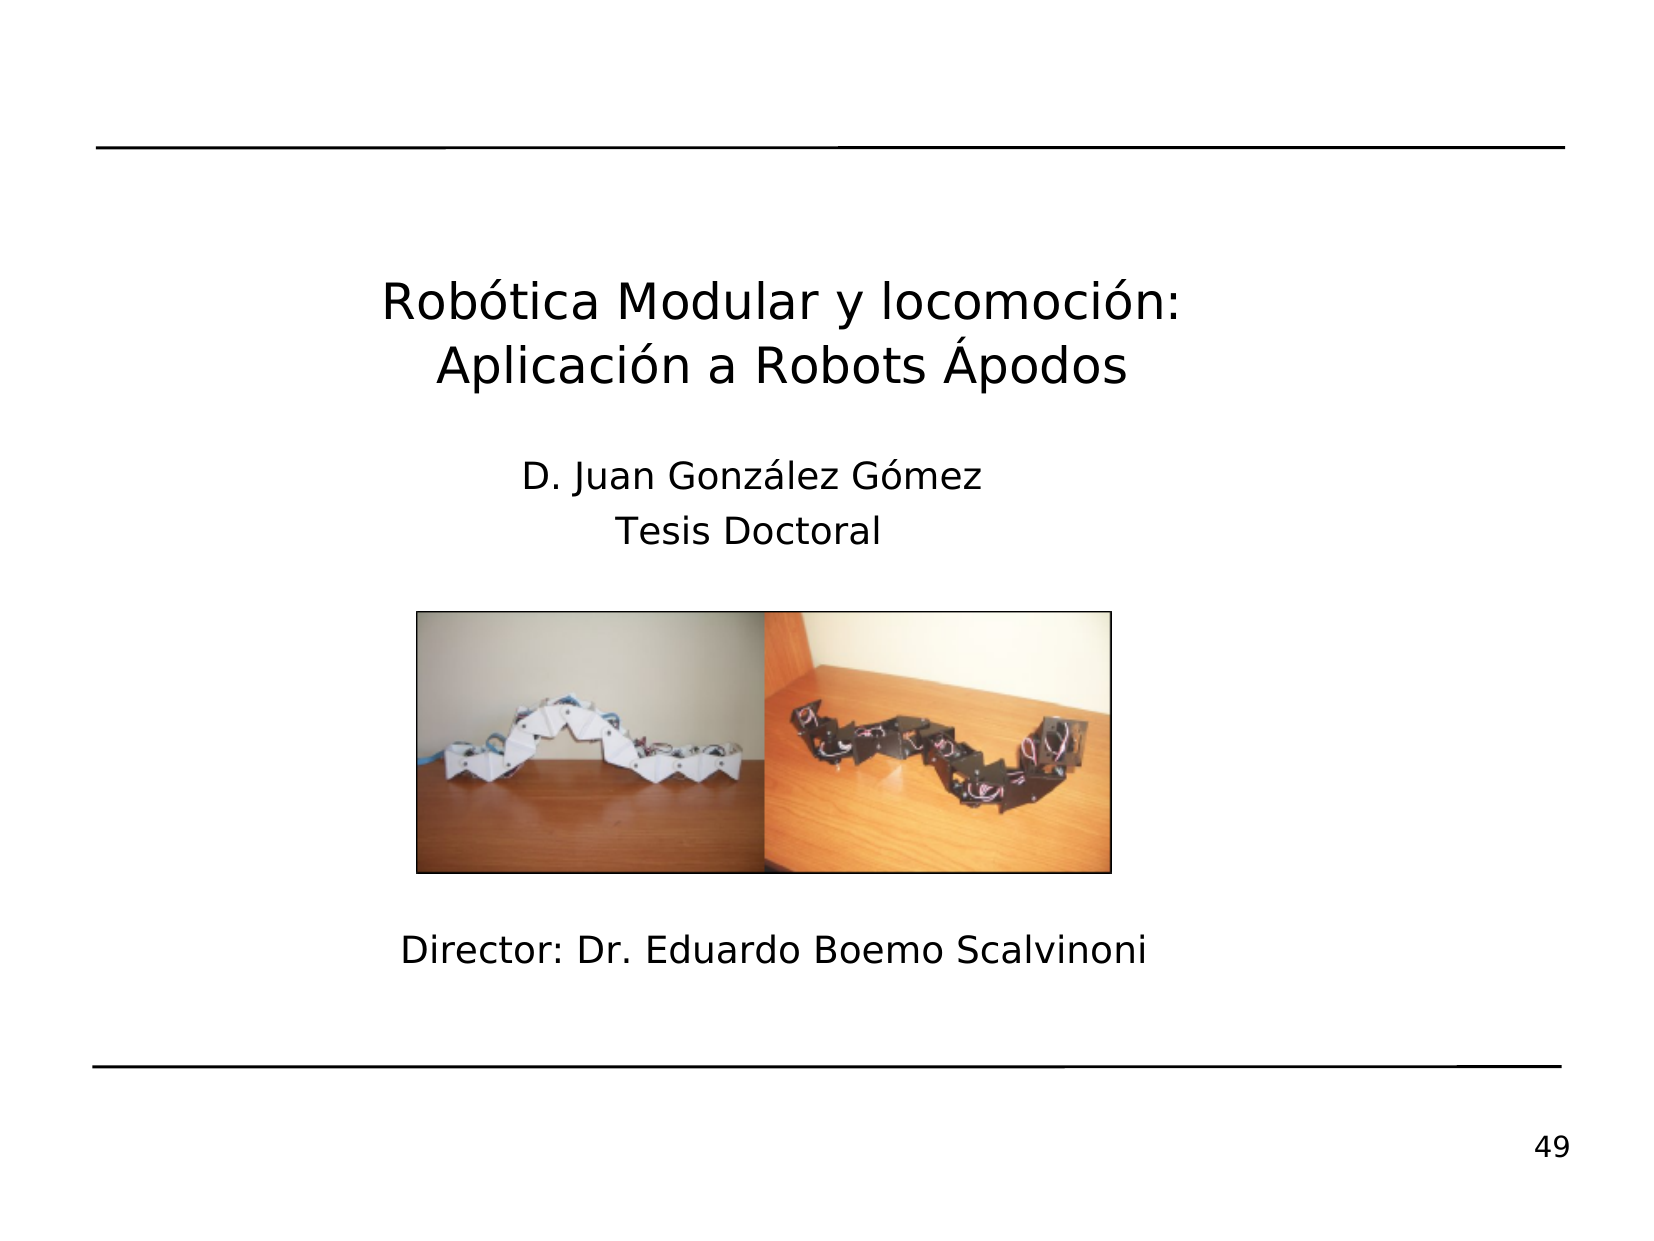

Robótica Modular y locomoción:
Aplicación a Robots Ápodos
D. Juan González Gómez
Tesis Doctoral
Director: Dr. Eduardo Boemo Scalvinoni
49